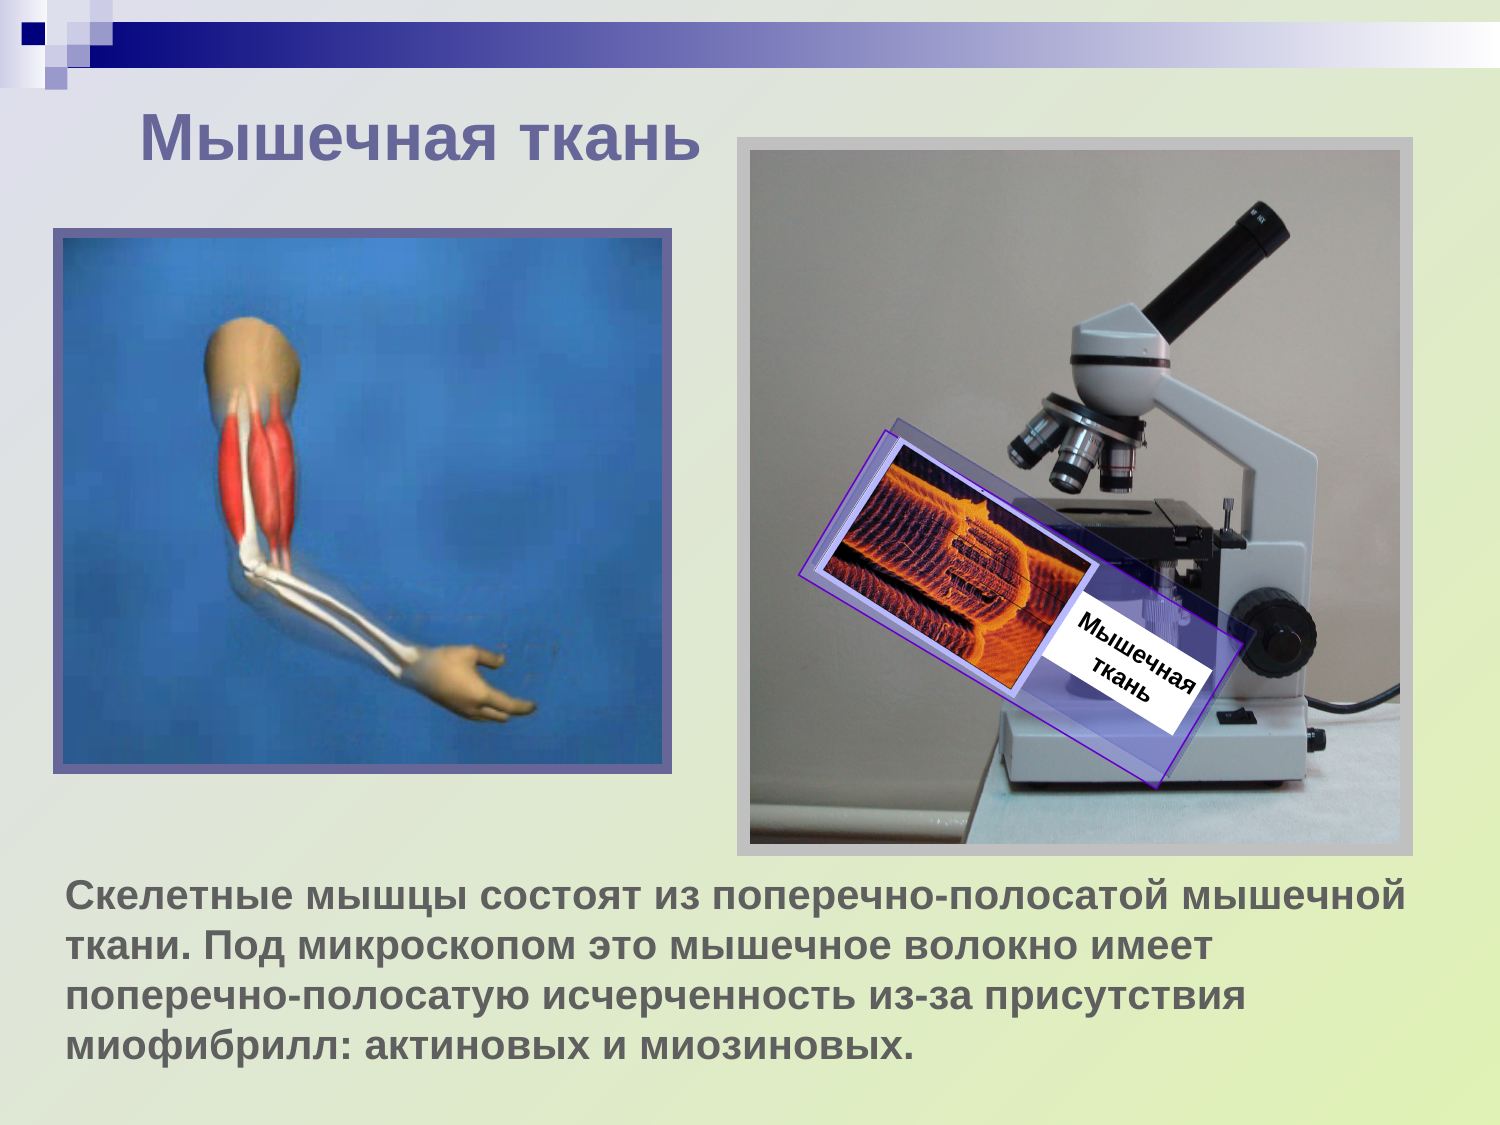

# Мышечная ткань
Мышечная
ткань
Скелетные мышцы состоят из поперечно-полосатой мышечной ткани. Под микроскопом это мышечное волокно имеет поперечно-полосатую исчерченность из-за присутствия миофибрилл: актиновых и миозиновых.